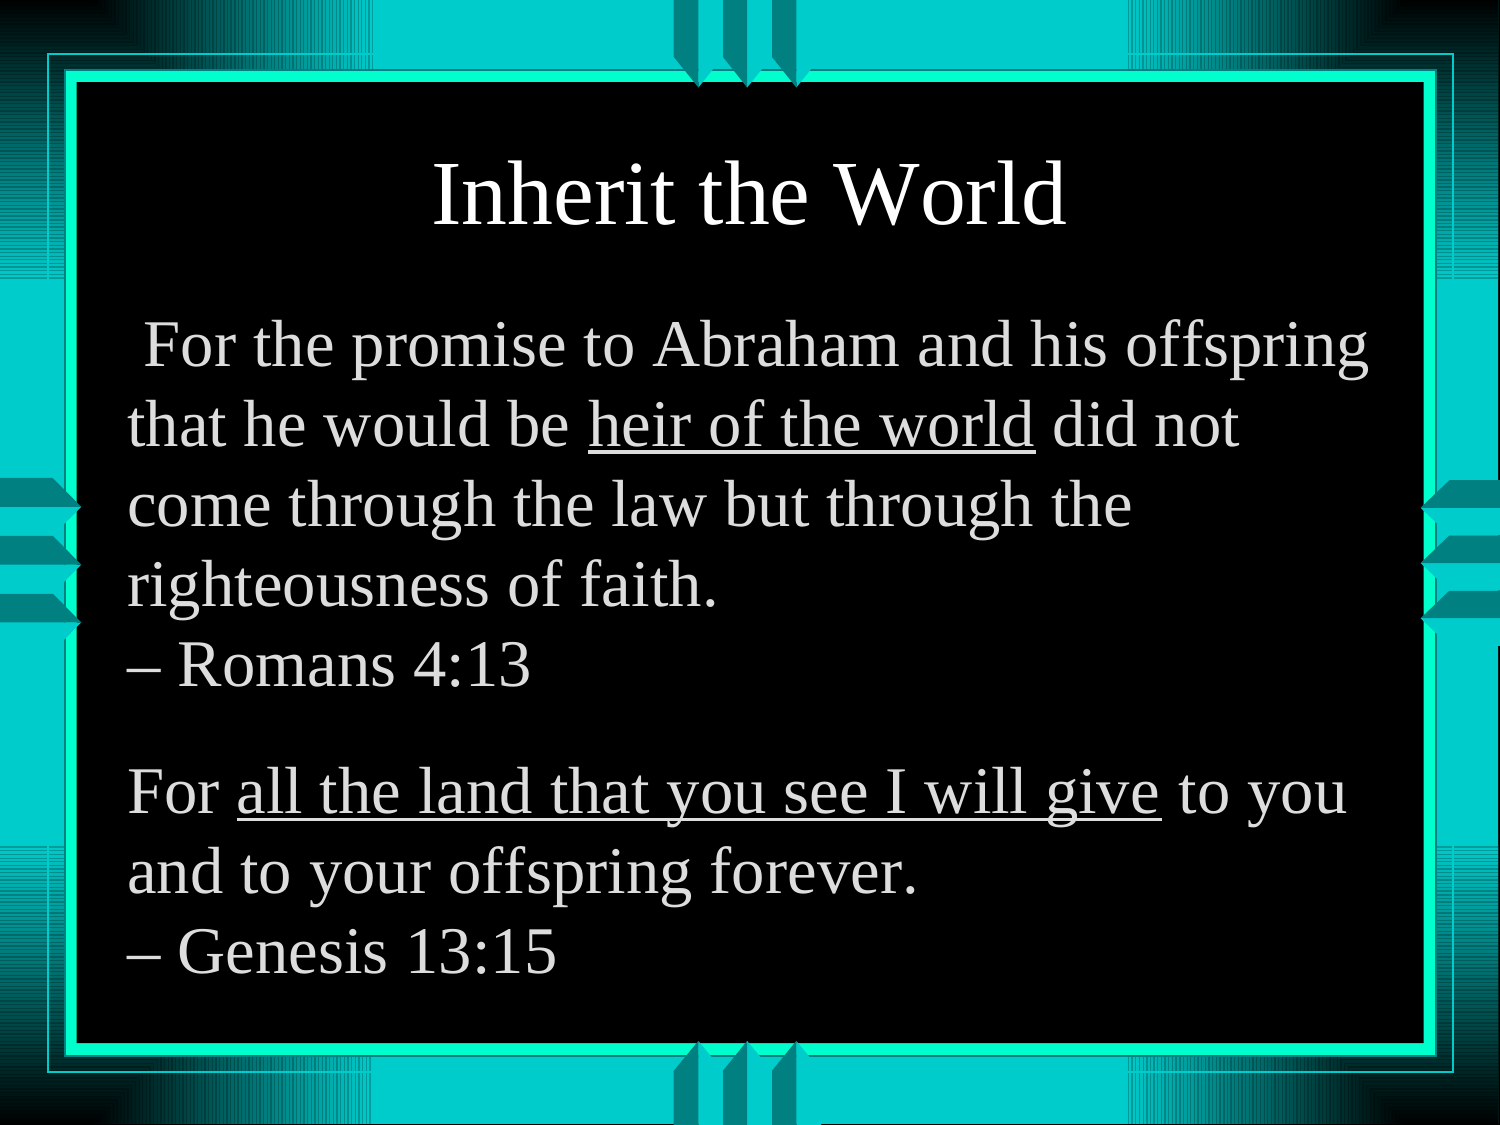

# Inherit the World
 For the promise to Abraham and his offspring that he would be heir of the world did not come through the law but through the righteousness of faith.
– Romans 4:13
For all the land that you see I will give to you and to your offspring forever.
– Genesis 13:15